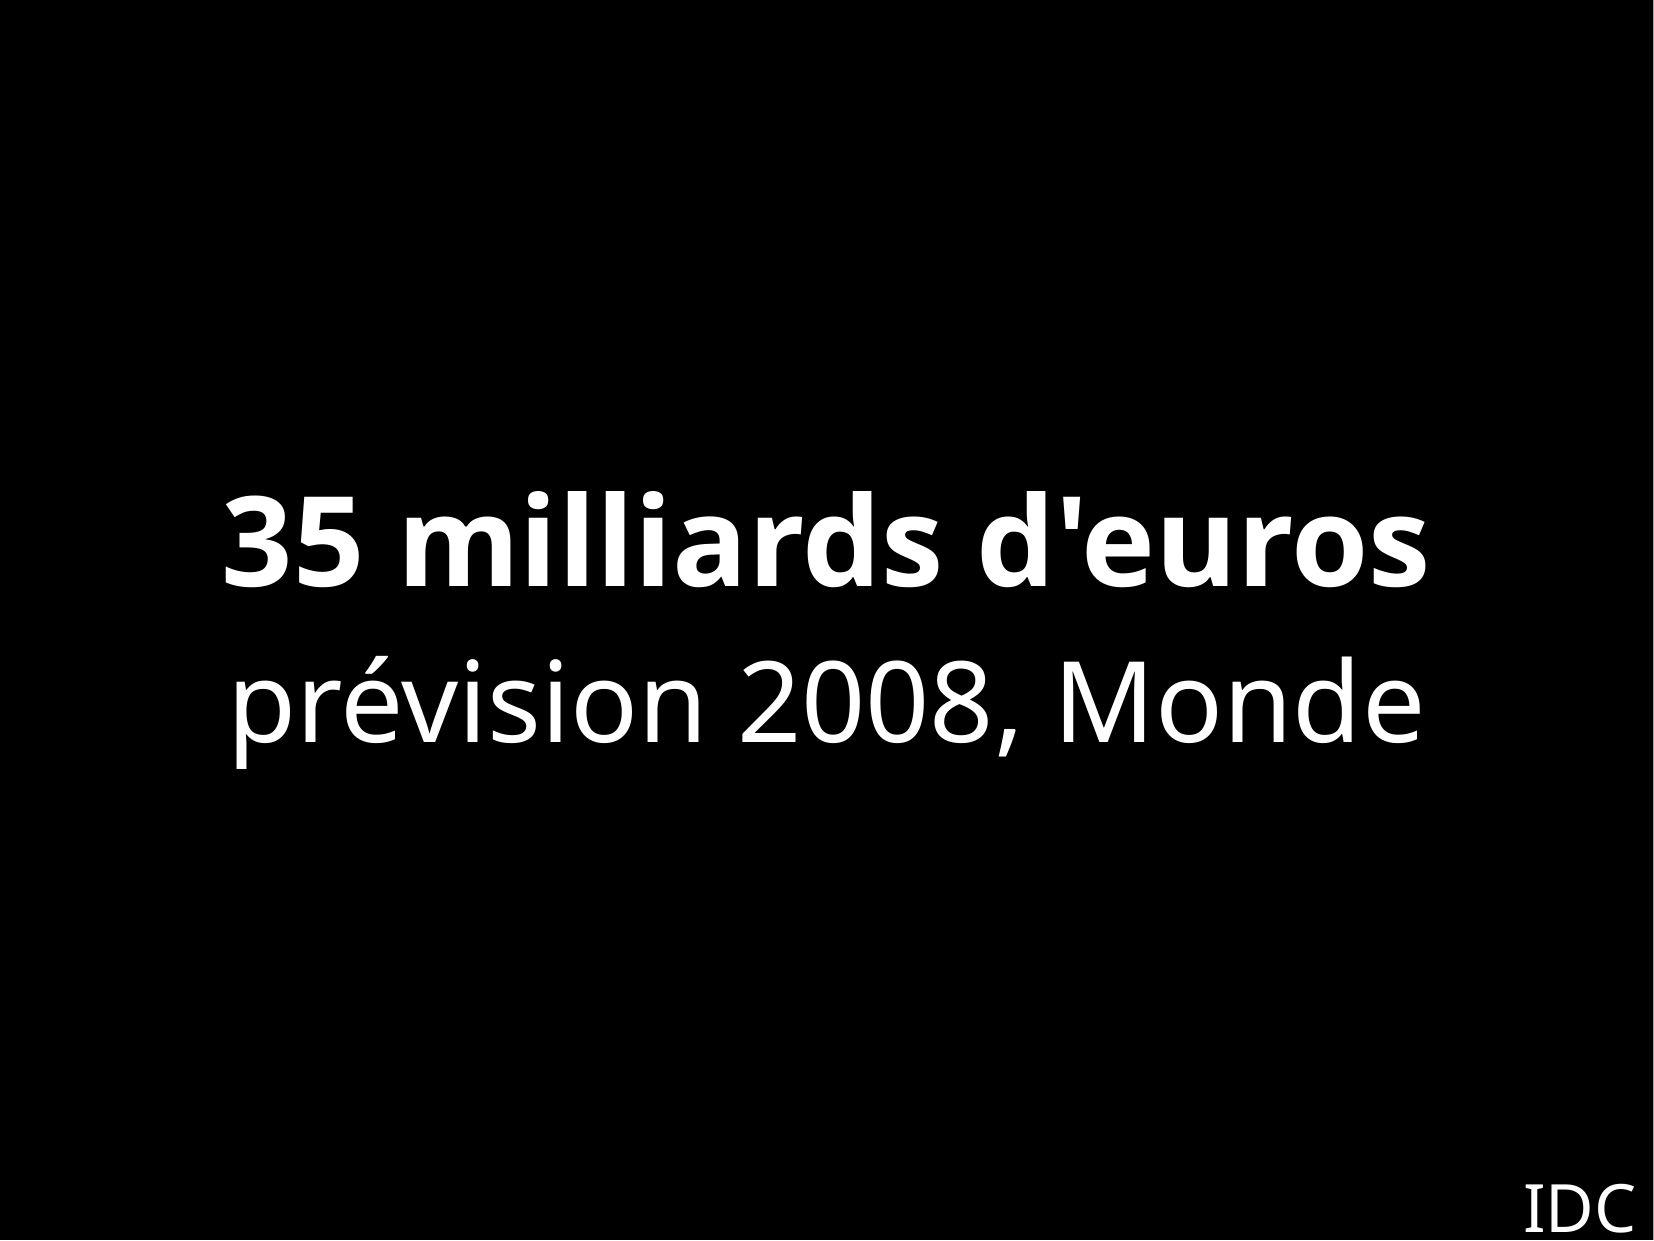

# 35 milliards d'euros prévision 2008, Monde
IDC